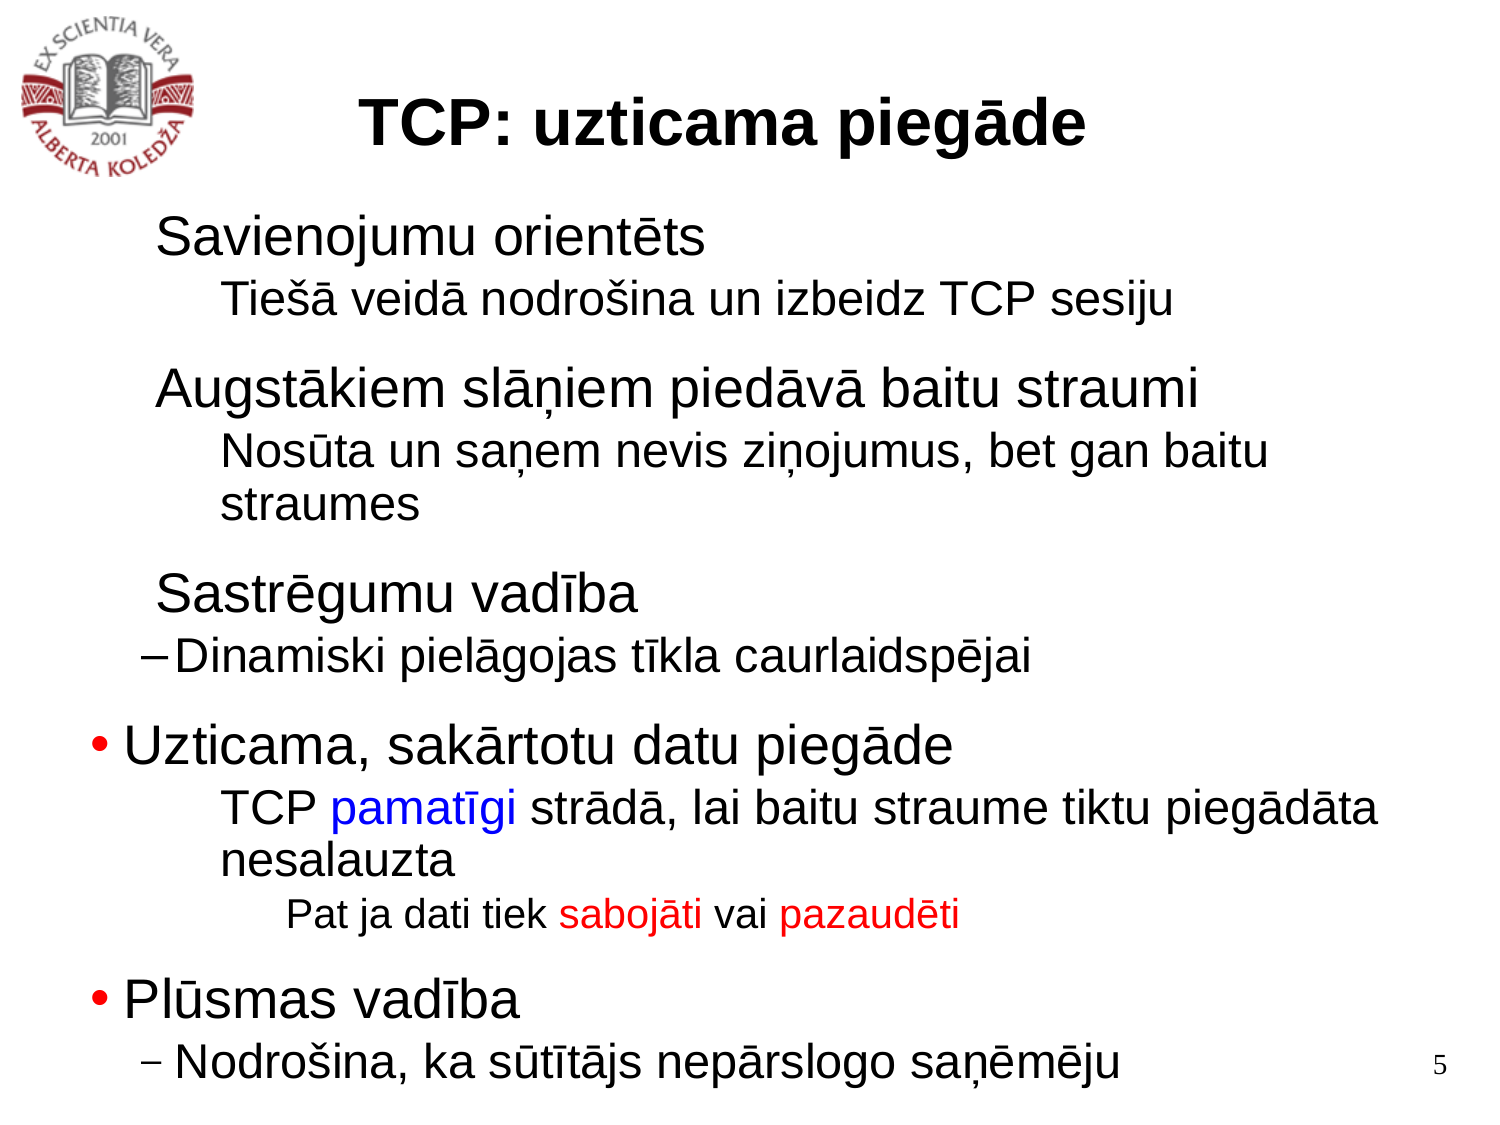

# TCP: uzticama piegāde
Savienojumu orientēts
Tiešā veidā nodrošina un izbeidz TCP sesiju
Augstākiem slāņiem piedāvā baitu straumi
Nosūta un saņem nevis ziņojumus, bet gan baitu straumes
Sastrēgumu vadība
Dinamiski pielāgojas tīkla caurlaidspējai
Uzticama, sakārtotu datu piegāde
TCP pamatīgi strādā, lai baitu straume tiktu piegādāta nesalauzta
Pat ja dati tiek sabojāti vai pazaudēti
Plūsmas vadība
Nodrošina, ka sūtītājs nepārslogo saņēmēju
4